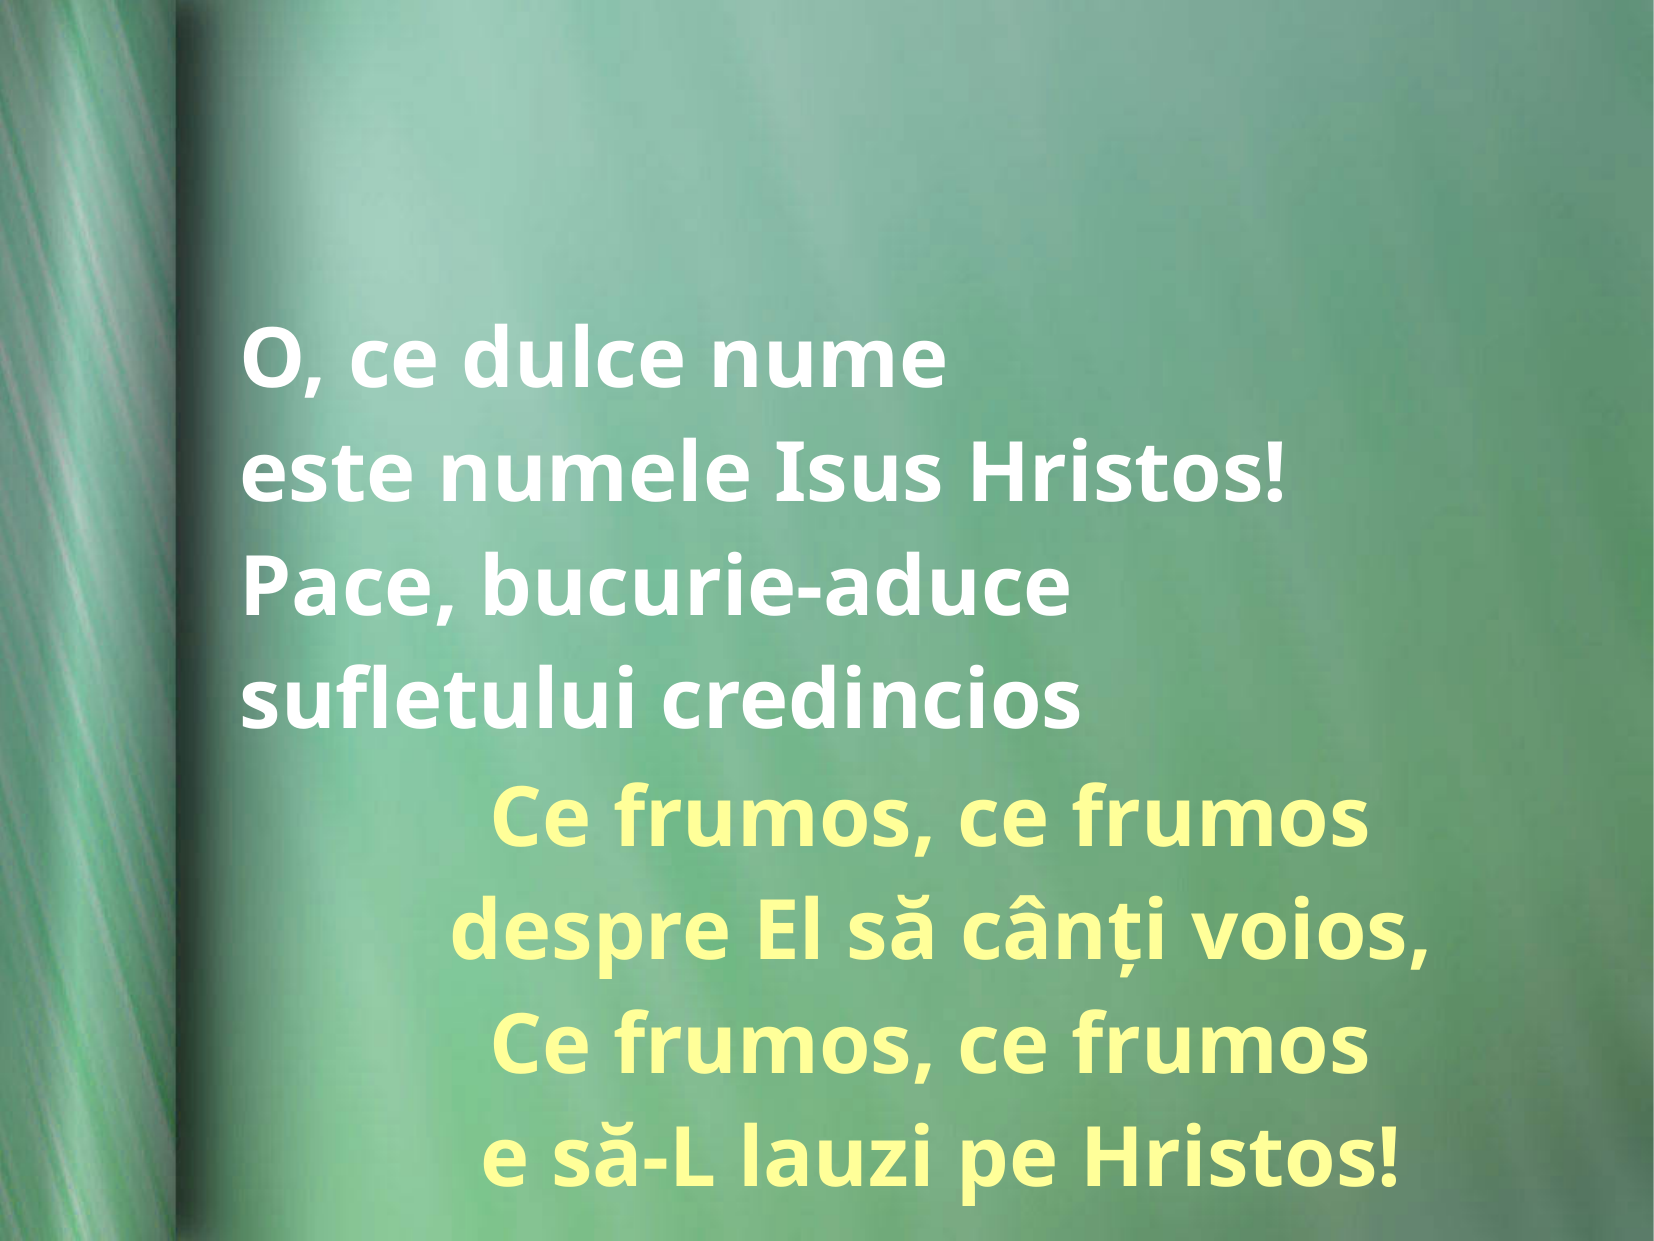

O, ce dulce nume
este numele Isus Hristos!
Pace, bucurie-aduce
sufletului credincios
Ce frumos, ce frumos
despre El să cânți voios,
Ce frumos, ce frumos
e să-L lauzi pe Hristos!